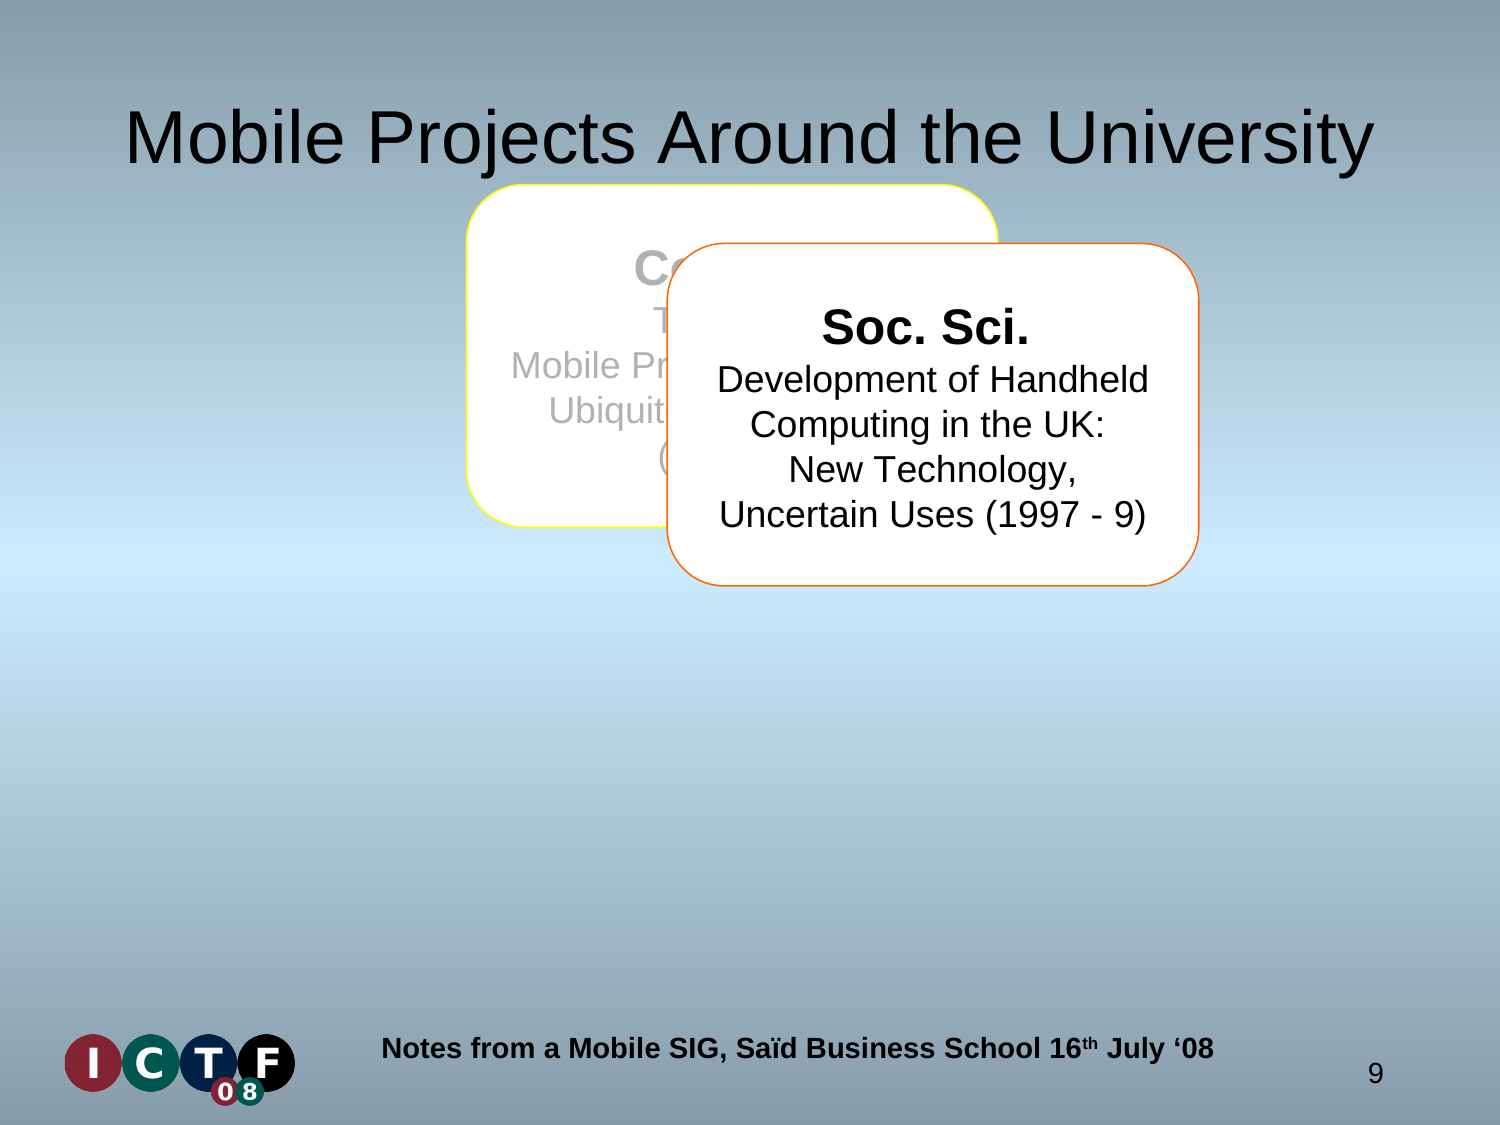

# Mobile Projects Around the University
Comlab
 Theory of
Mobile Processes (1990s),
Ubiquitous Computing
(2007 – )
Soc. Sci.
 Development of Handheld
Computing in the UK:
 New Technology,
Uncertain Uses (1997 - 9)